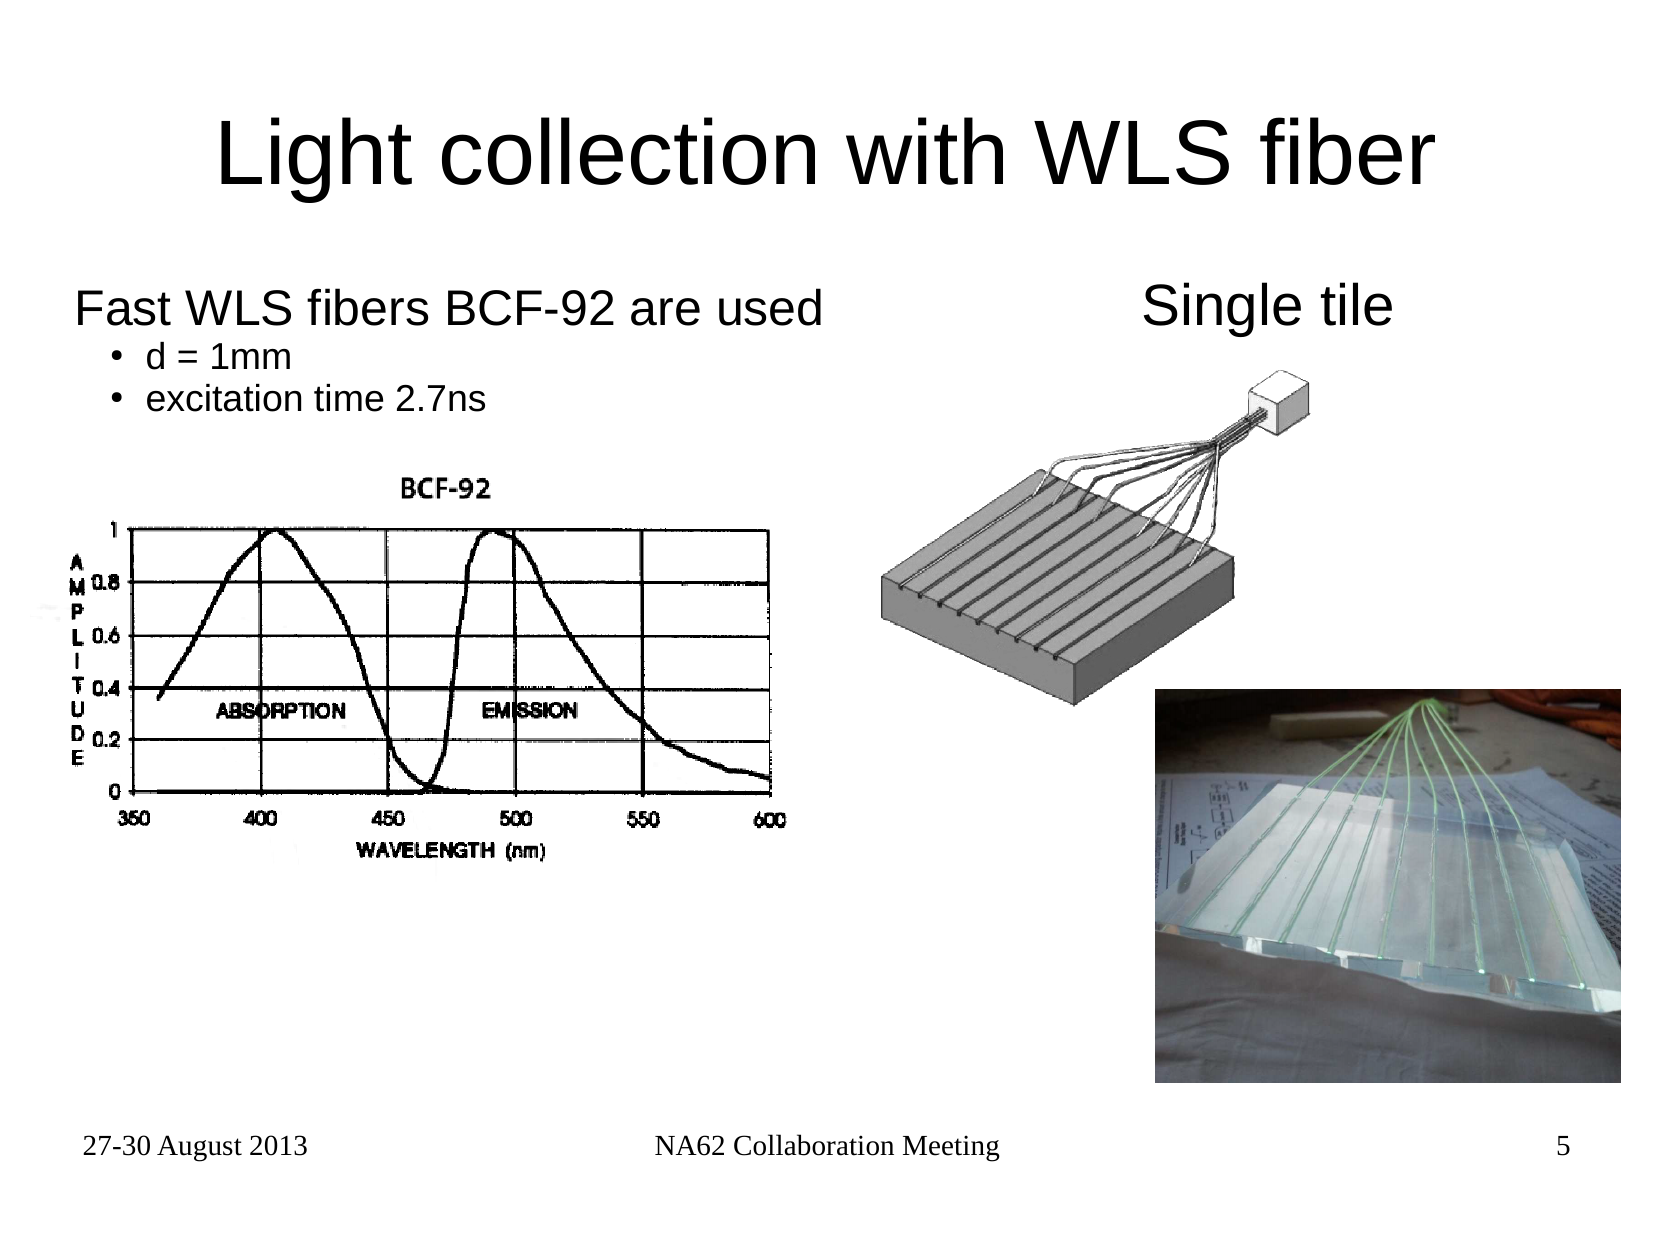

# Light collection with WLS fiber
Single tile
Fast WLS fibers BCF-92 are used
d = 1mm
excitation time 2.7ns
27-30 August 2013
NA62 Collaboration Meeting
5